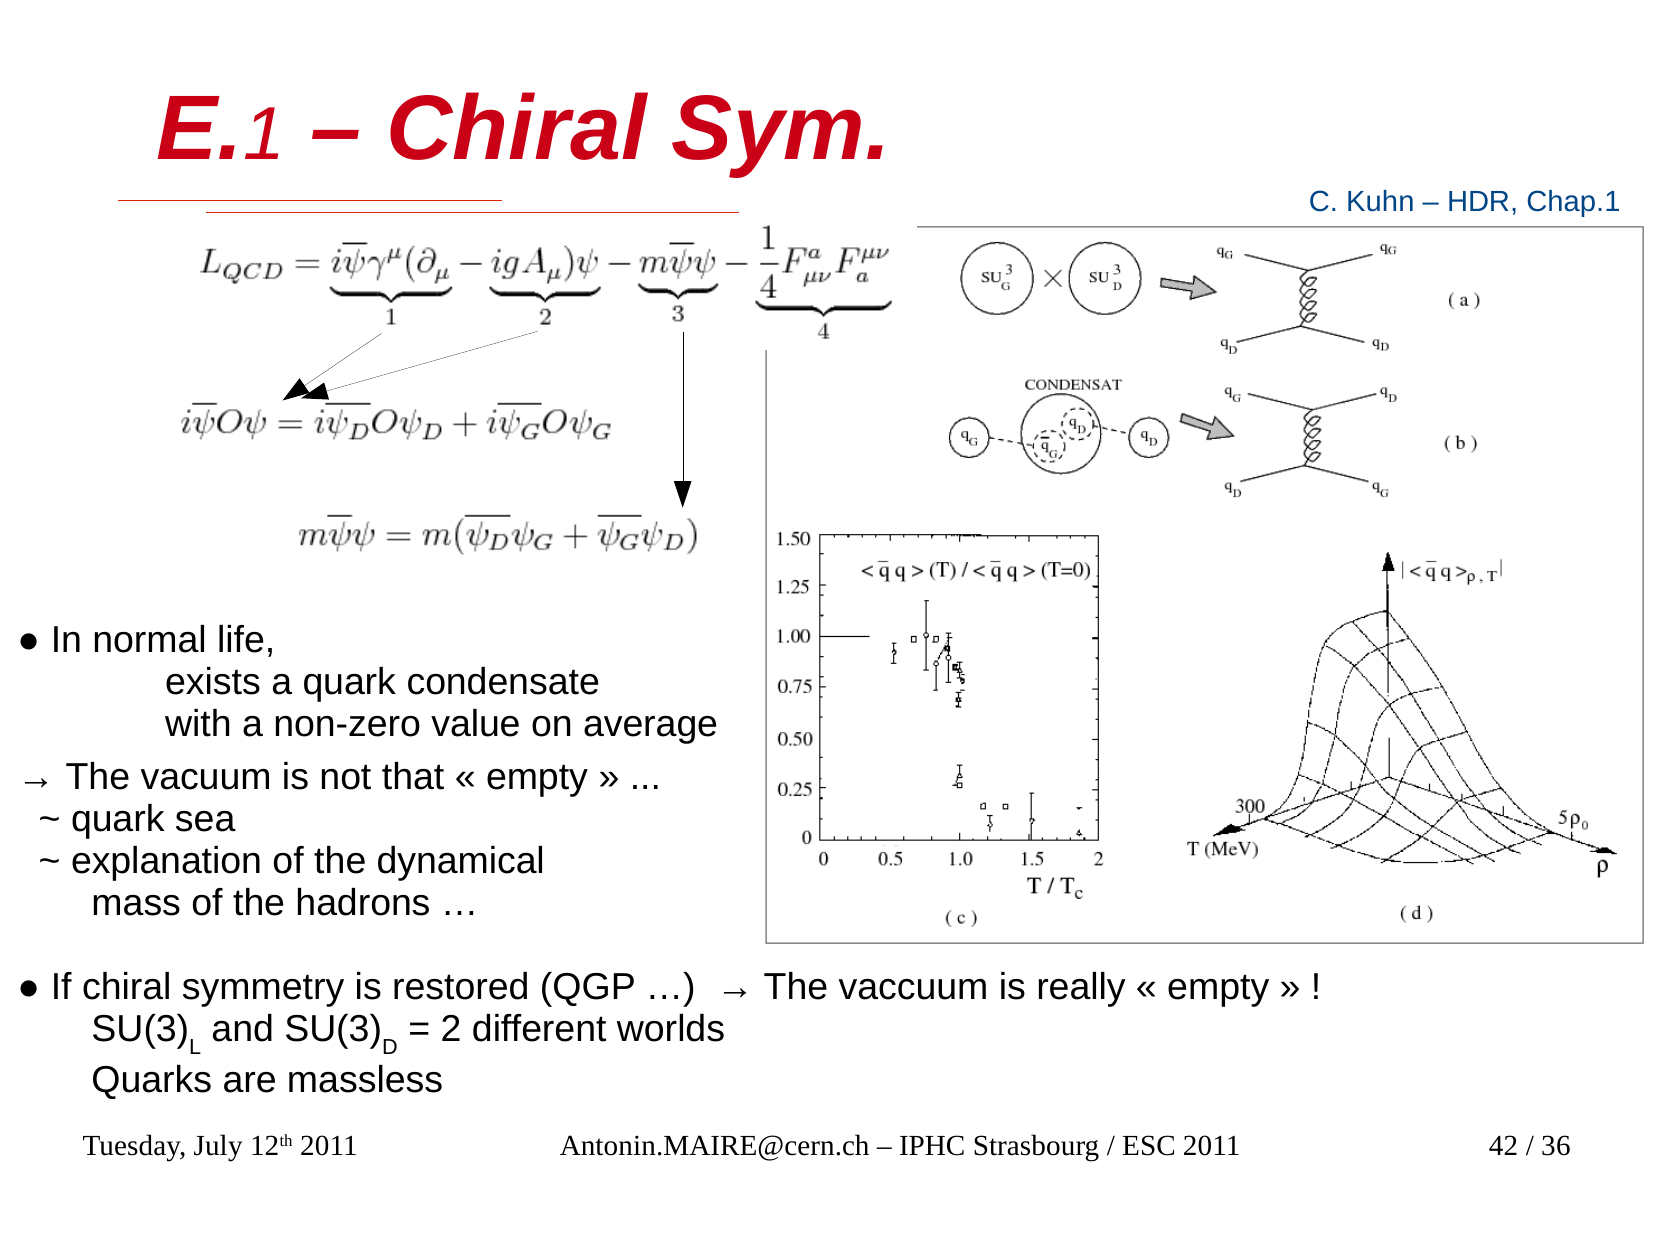

# E.1 – Chiral Sym.
C. Kuhn – HDR, Chap.1
● In normal life,
 	exists a quark condensate
		with a non-zero value on average
→ The vacuum is not that « empty » ...
 ~ quark sea
 ~ explanation of the dynamical
	mass of the hadrons …
● If chiral symmetry is restored (QGP …) → The vaccuum is really « empty » !
	SU(3)L and SU(3)D = 2 different worlds
	Quarks are massless
Mon, March 31st, 2008
Antonin Maire - IPHC Strasbourg / AliceWeek Apr. 08
42